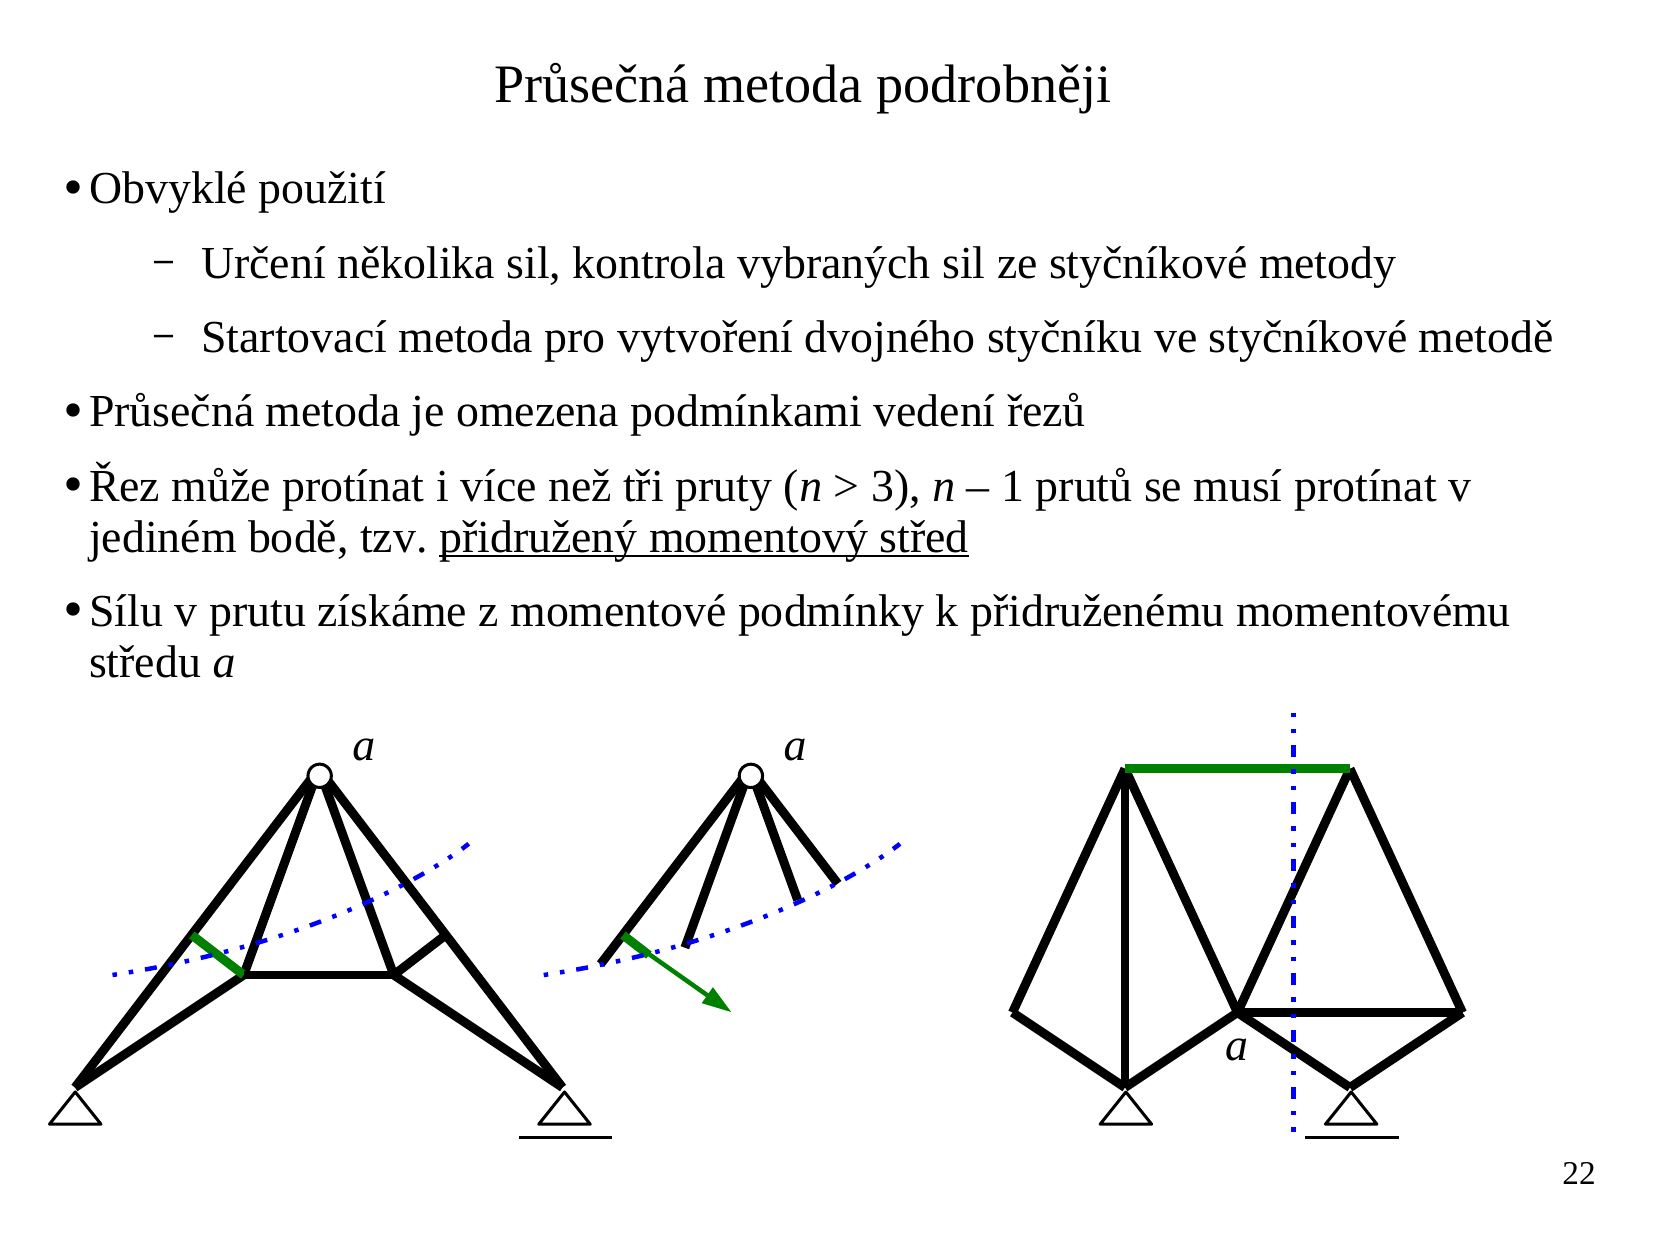

# Průsečná metoda podrobněji
Obvyklé použití
Určení několika sil, kontrola vybraných sil ze styčníkové metody
Startovací metoda pro vytvoření dvojného styčníku ve styčníkové metodě
Průsečná metoda je omezena podmínkami vedení řezů
Řez může protínat i více než tři pruty (n > 3), n – 1 prutů se musí protínat v jediném bodě, tzv. přidružený momentový střed
Sílu v prutu získáme z momentové podmínky k přidruženému momentovému středu a
a
a
a
22